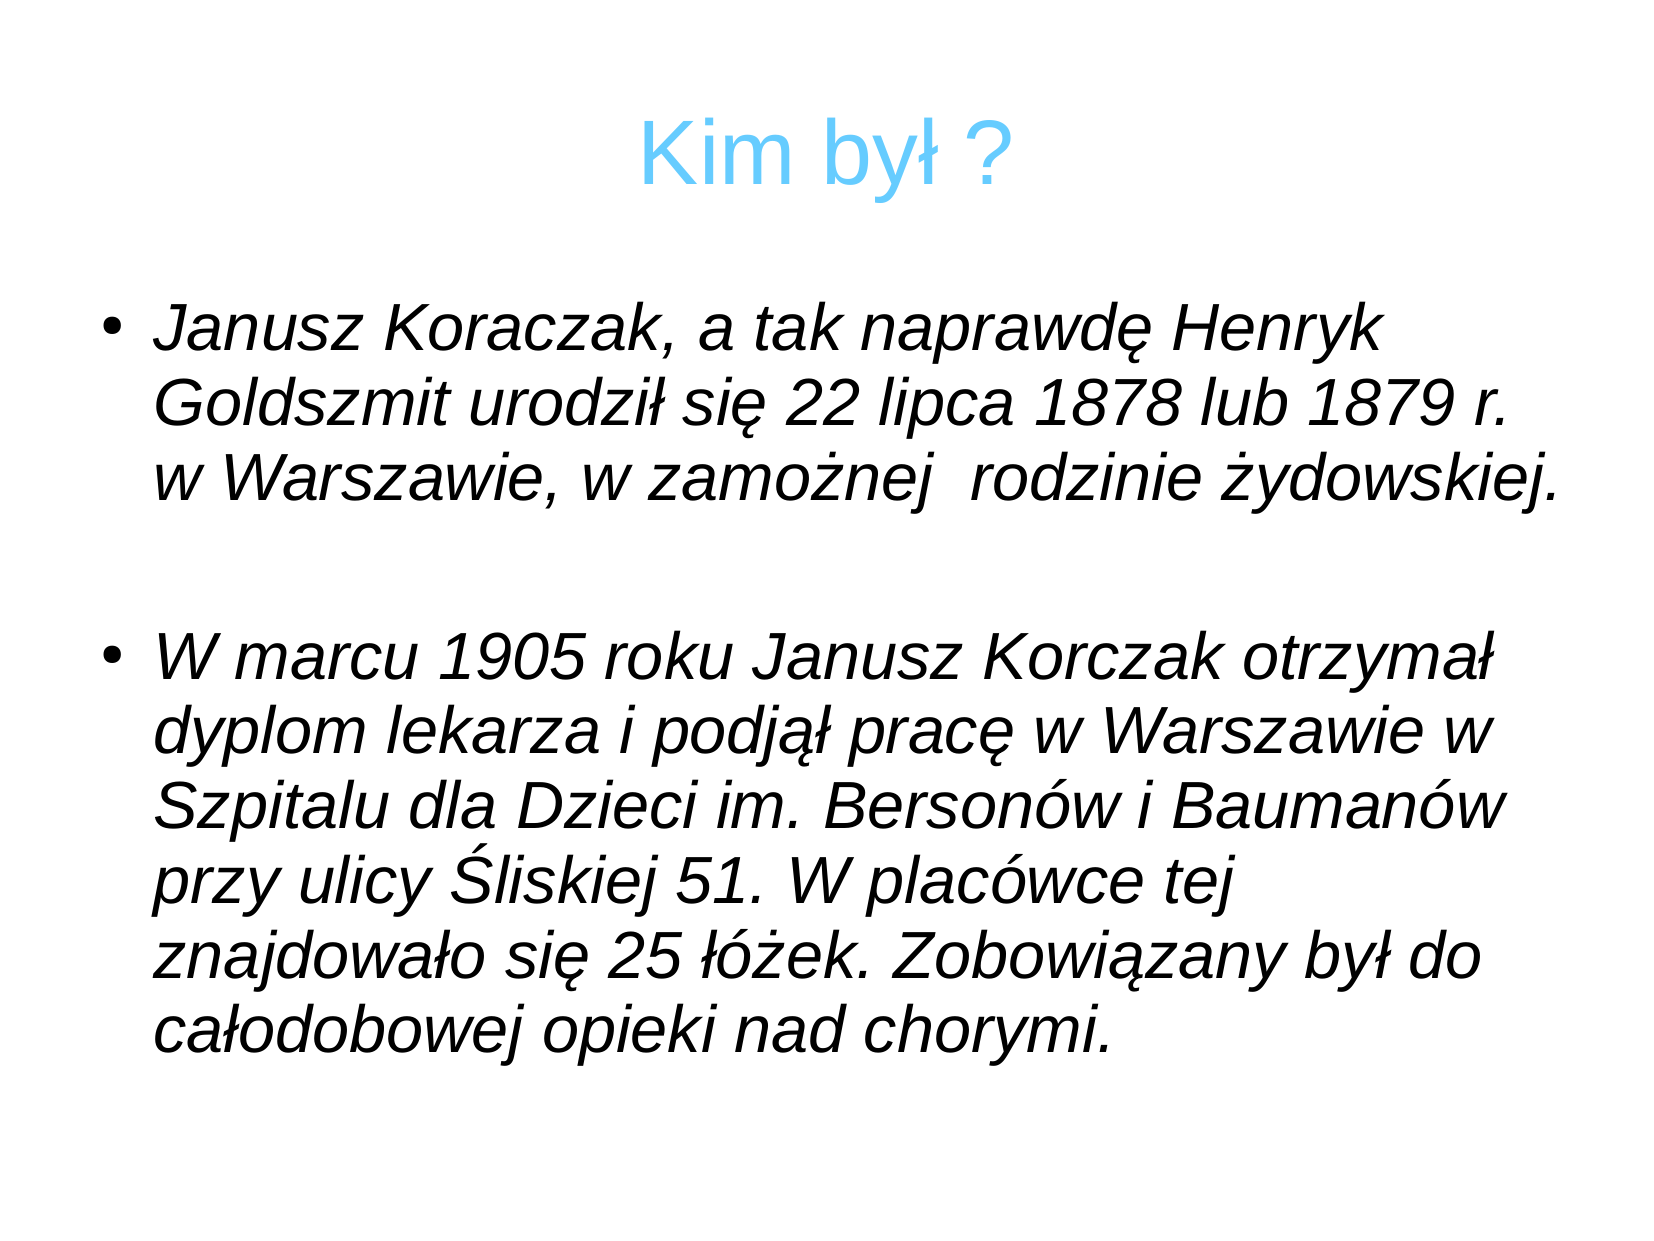

# Kim był ?
Janusz Koraczak, a tak naprawdę Henryk Goldszmit urodził się 22 lipca 1878 lub 1879 r. w Warszawie, w zamożnej rodzinie żydowskiej.
W marcu 1905 roku Janusz Korczak otrzymał dyplom lekarza i podjął pracę w Warszawie w Szpitalu dla Dzieci im. Bersonów i Baumanów przy ulicy Śliskiej 51. W placówce tej znajdowało się 25 łóżek. Zobowiązany był do całodobowej opieki nad chorymi.